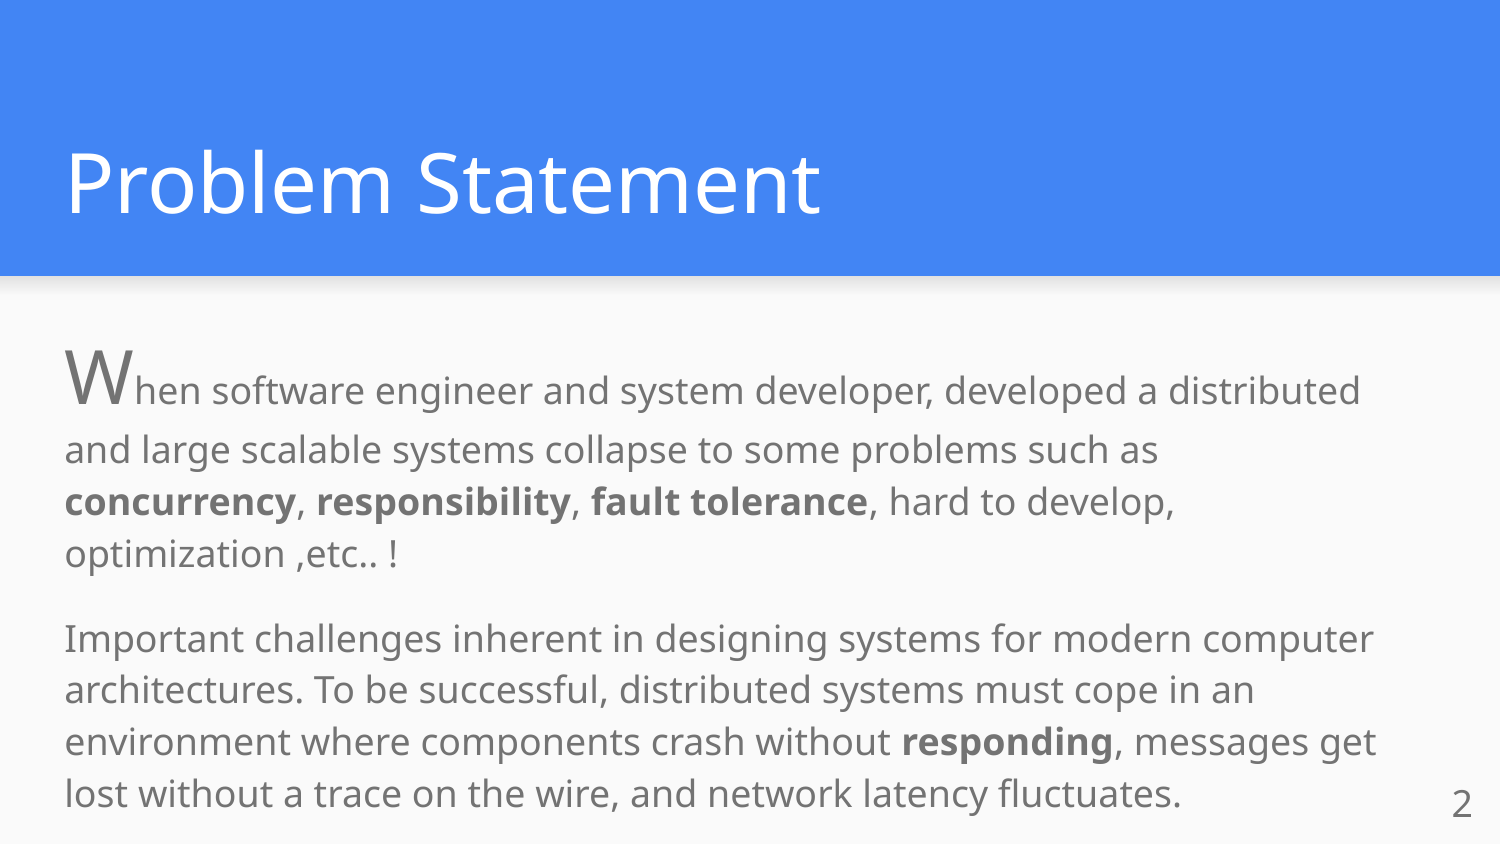

# Problem Statement
When software engineer and system developer, developed a distributed and large scalable systems collapse to some problems such as concurrency, responsibility, fault tolerance, hard to develop, optimization ,etc.. !
Important challenges inherent in designing systems for modern computer architectures. To be successful, distributed systems must cope in an environment where components crash without responding, messages get lost without a trace on the wire, and network latency fluctuates.
2